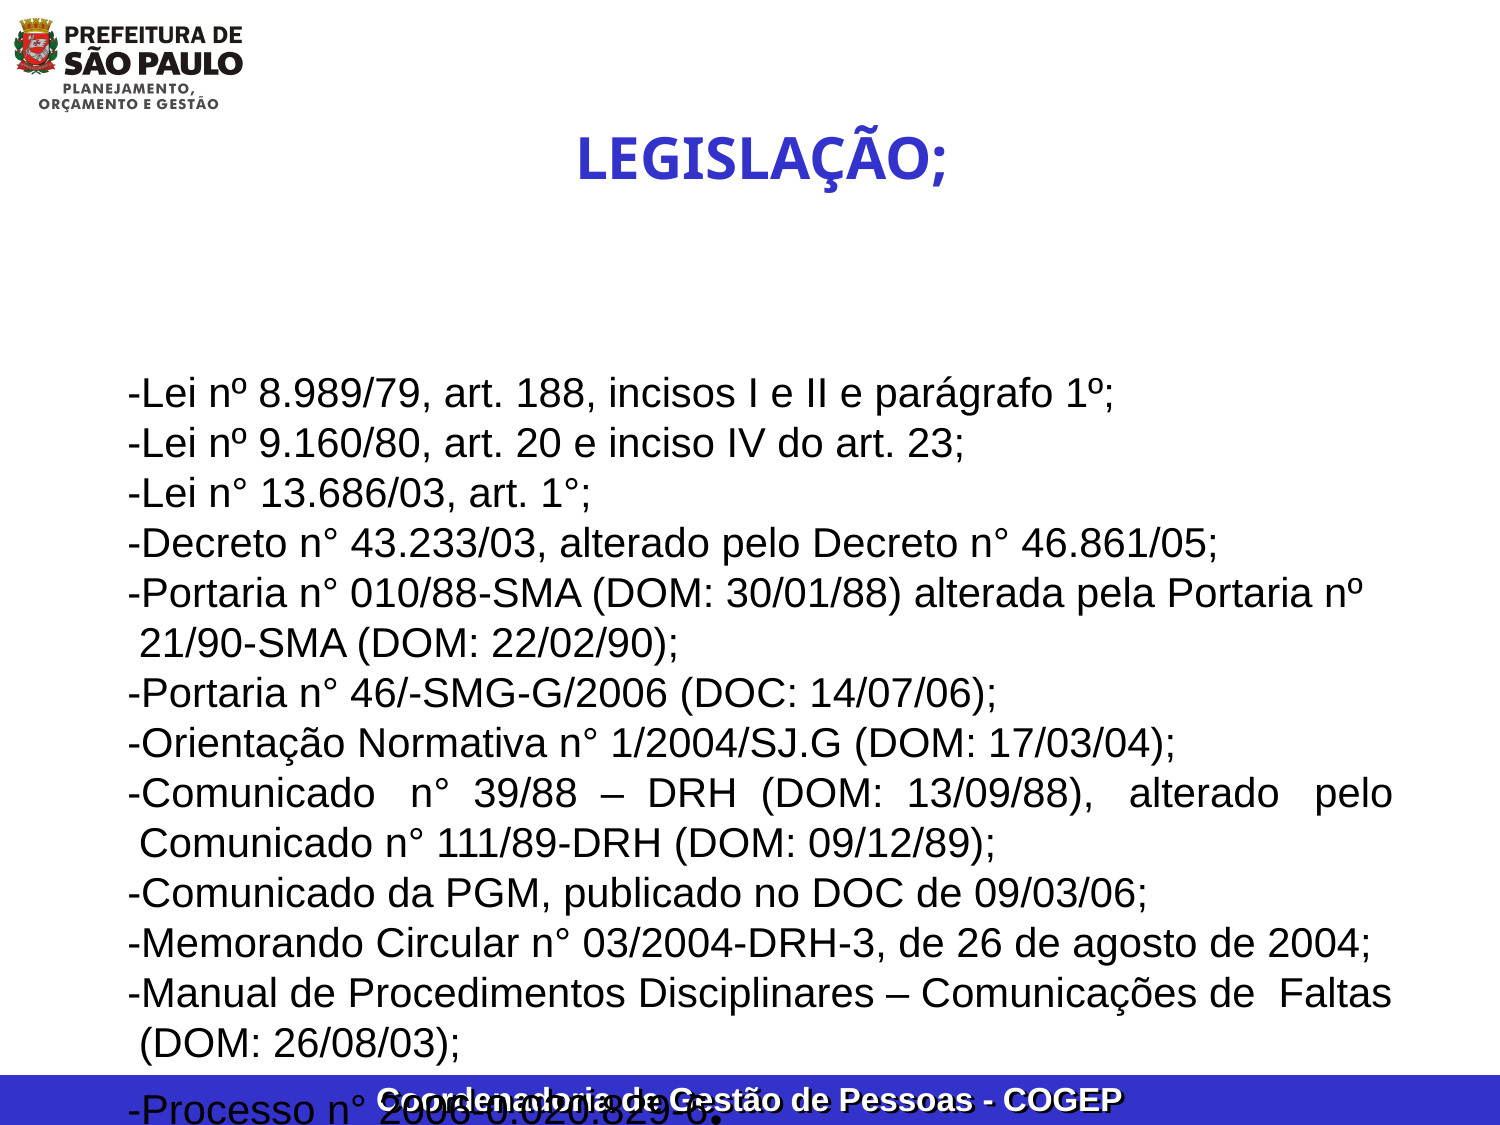

LEGISLAÇÃO;
-Lei nº 8.989/79, art. 188, incisos I e II e parágrafo 1º;
-Lei nº 9.160/80, art. 20 e inciso IV do art. 23;
-Lei n° 13.686/03, art. 1°;
-Decreto n° 43.233/03, alterado pelo Decreto n° 46.861/05;
-Portaria n° 010/88-SMA (DOM: 30/01/88) alterada pela Portaria nº
 21/90-SMA (DOM: 22/02/90);
-Portaria n° 46/-SMG-G/2006 (DOC: 14/07/06);
-Orientação Normativa n° 1/2004/SJ.G (DOM: 17/03/04);
-Comunicado n° 39/88 – DRH (DOM: 13/09/88), alterado pelo
 Comunicado n° 111/89-DRH (DOM: 09/12/89);
-Comunicado da PGM, publicado no DOC de 09/03/06;
-Memorando Circular n° 03/2004-DRH-3, de 26 de agosto de 2004;
-Manual de Procedimentos Disciplinares – Comunicações de Faltas
 (DOM: 26/08/03);
-Processo n° 2006-0.020.829-6.